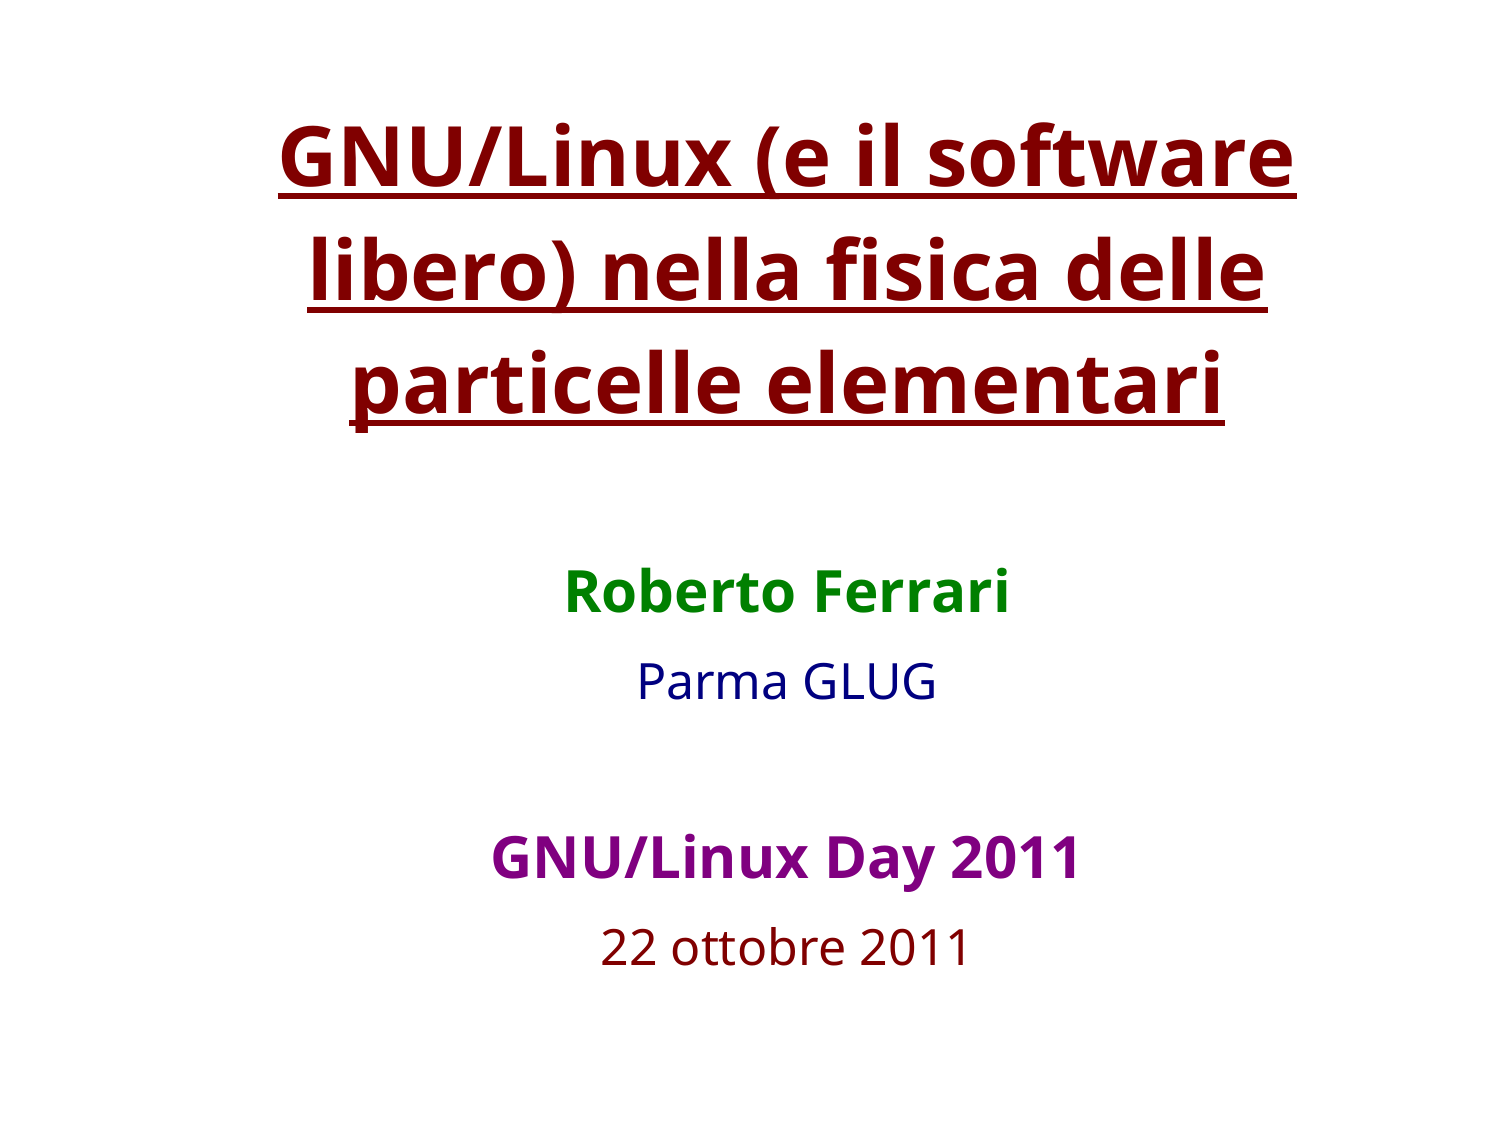

# GNU/Linux (e il software libero) nella fisica delle particelle elementari
Roberto Ferrari
Parma GLUG
GNU/Linux Day 2011
22 ottobre 2011